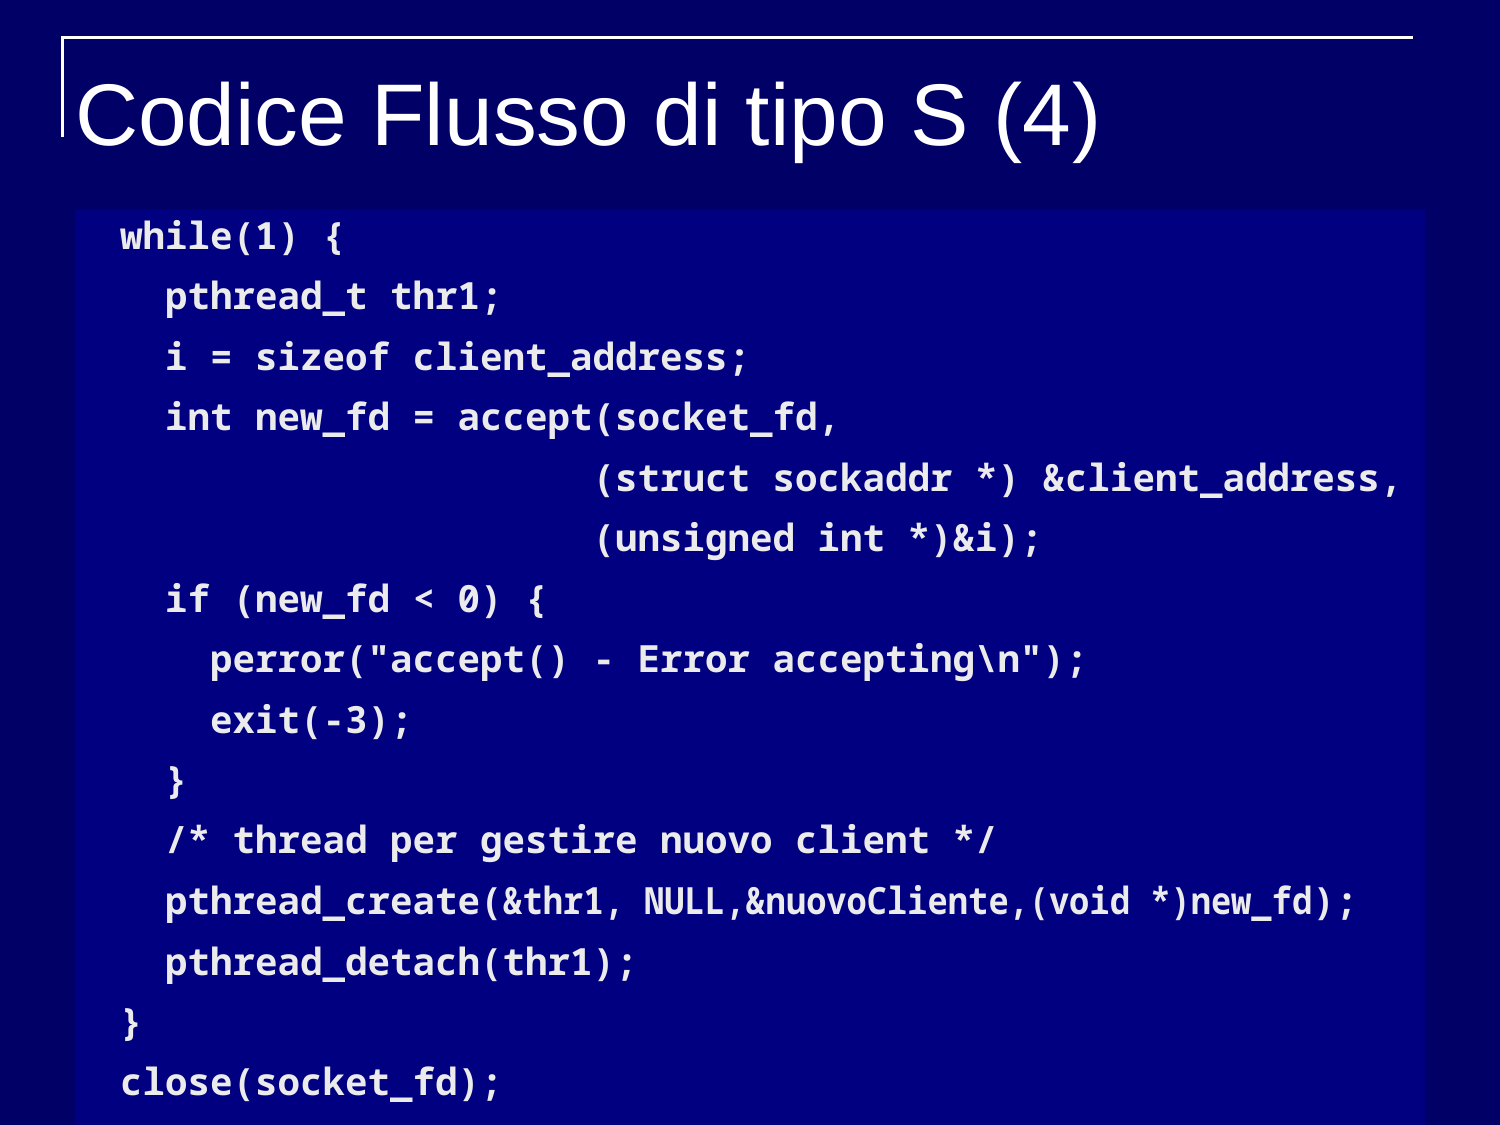

# Codice Flusso di tipo S (4)
 while(1) {
 pthread_t thr1;
 i = sizeof client_address;
 int new_fd = accept(socket_fd,
 (struct sockaddr *) &client_address,
 (unsigned int *)&i);
 if (new_fd < 0) {
 perror("accept() - Error accepting\n");
 exit(-3);
 }
 /* thread per gestire nuovo client */
 pthread_create(&thr1, NULL,&nuovoCliente,(void *)new_fd);
 pthread_detach(thr1);
 }
 close(socket_fd);
 return 0;
} // fine main()